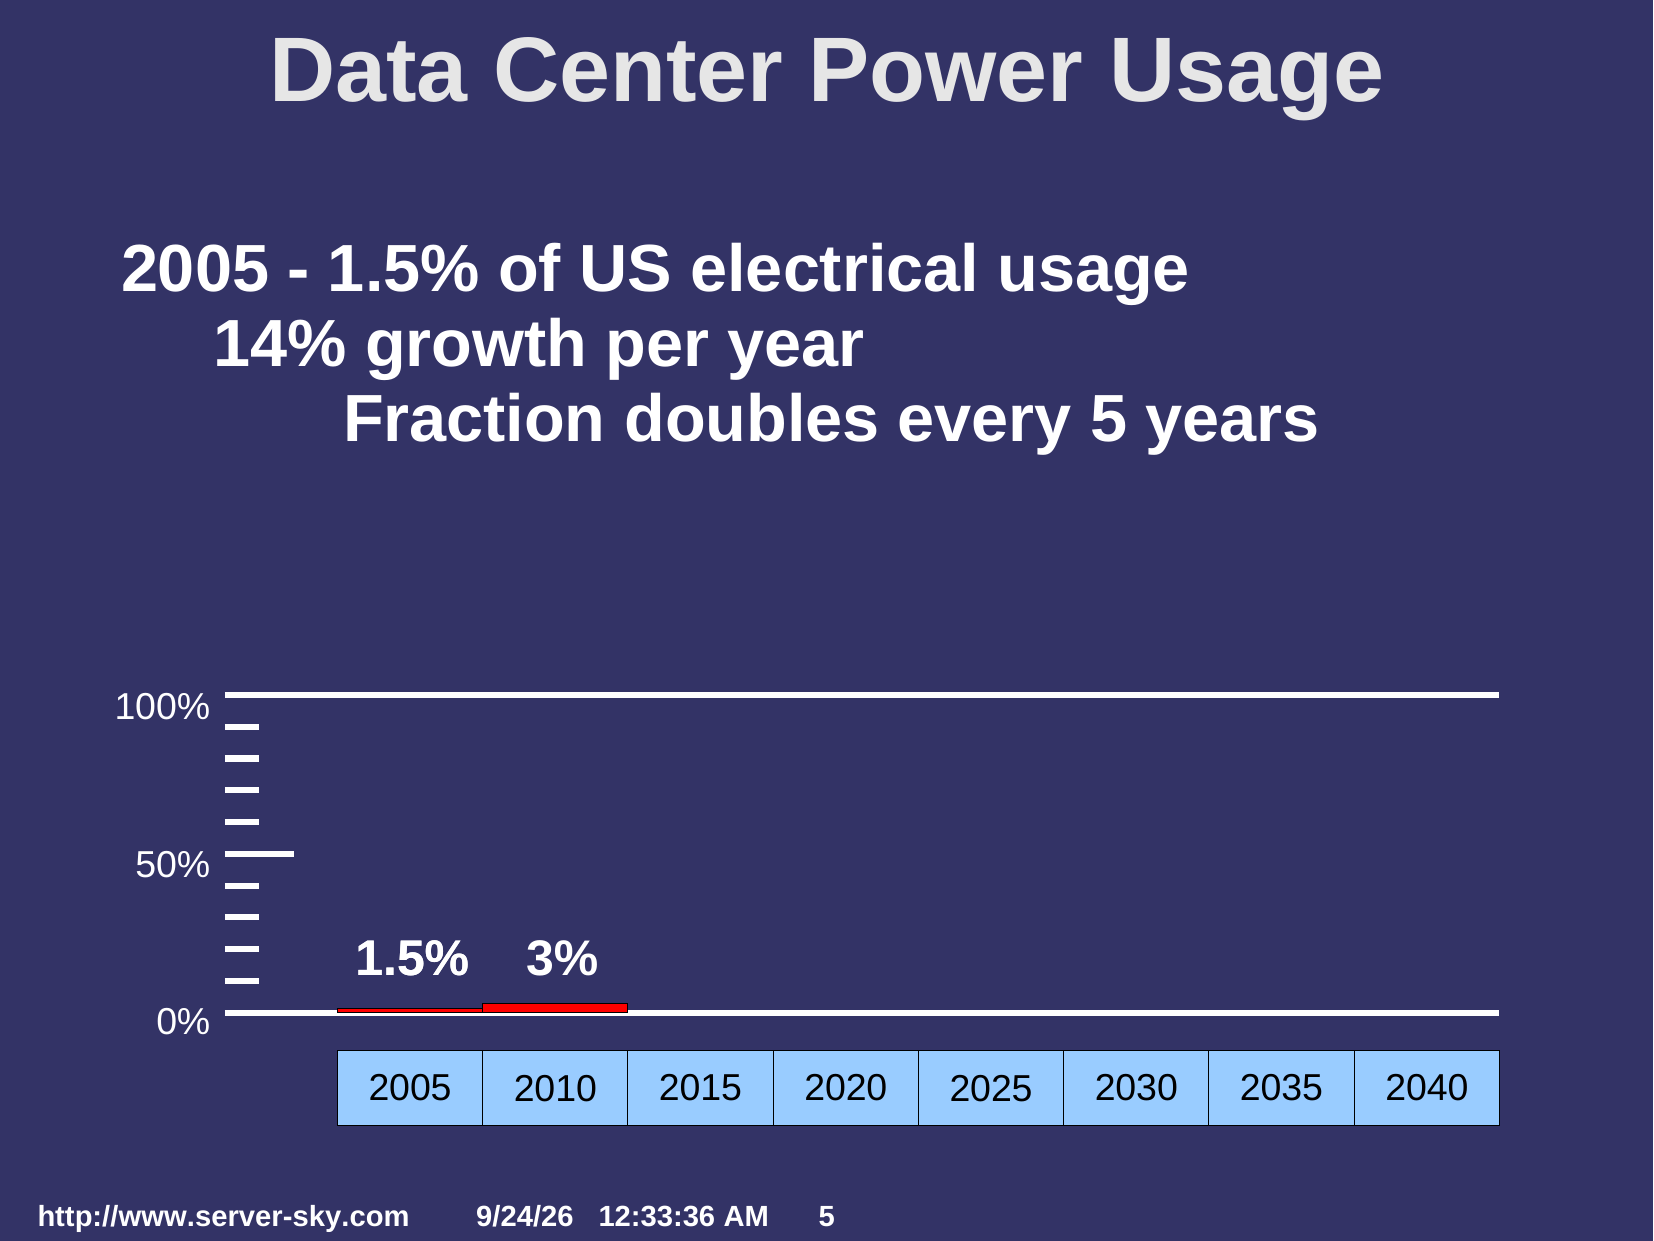

# Data Center Power Usage
2005 - 1.5% of US electrical usage
 14% growth per year
 Fraction doubles every 5 years
100%
50%
0%
1.5%
3%
1.5%
2035
2015
2030
2005
2005
2005
2005
2040
2005
2005
2005
2005
2005
2010
2010
2010
2010
2005
2005
2005
2005
2020
2010
2010
2010
2025
2005
2005
2005
2005
2005
2005